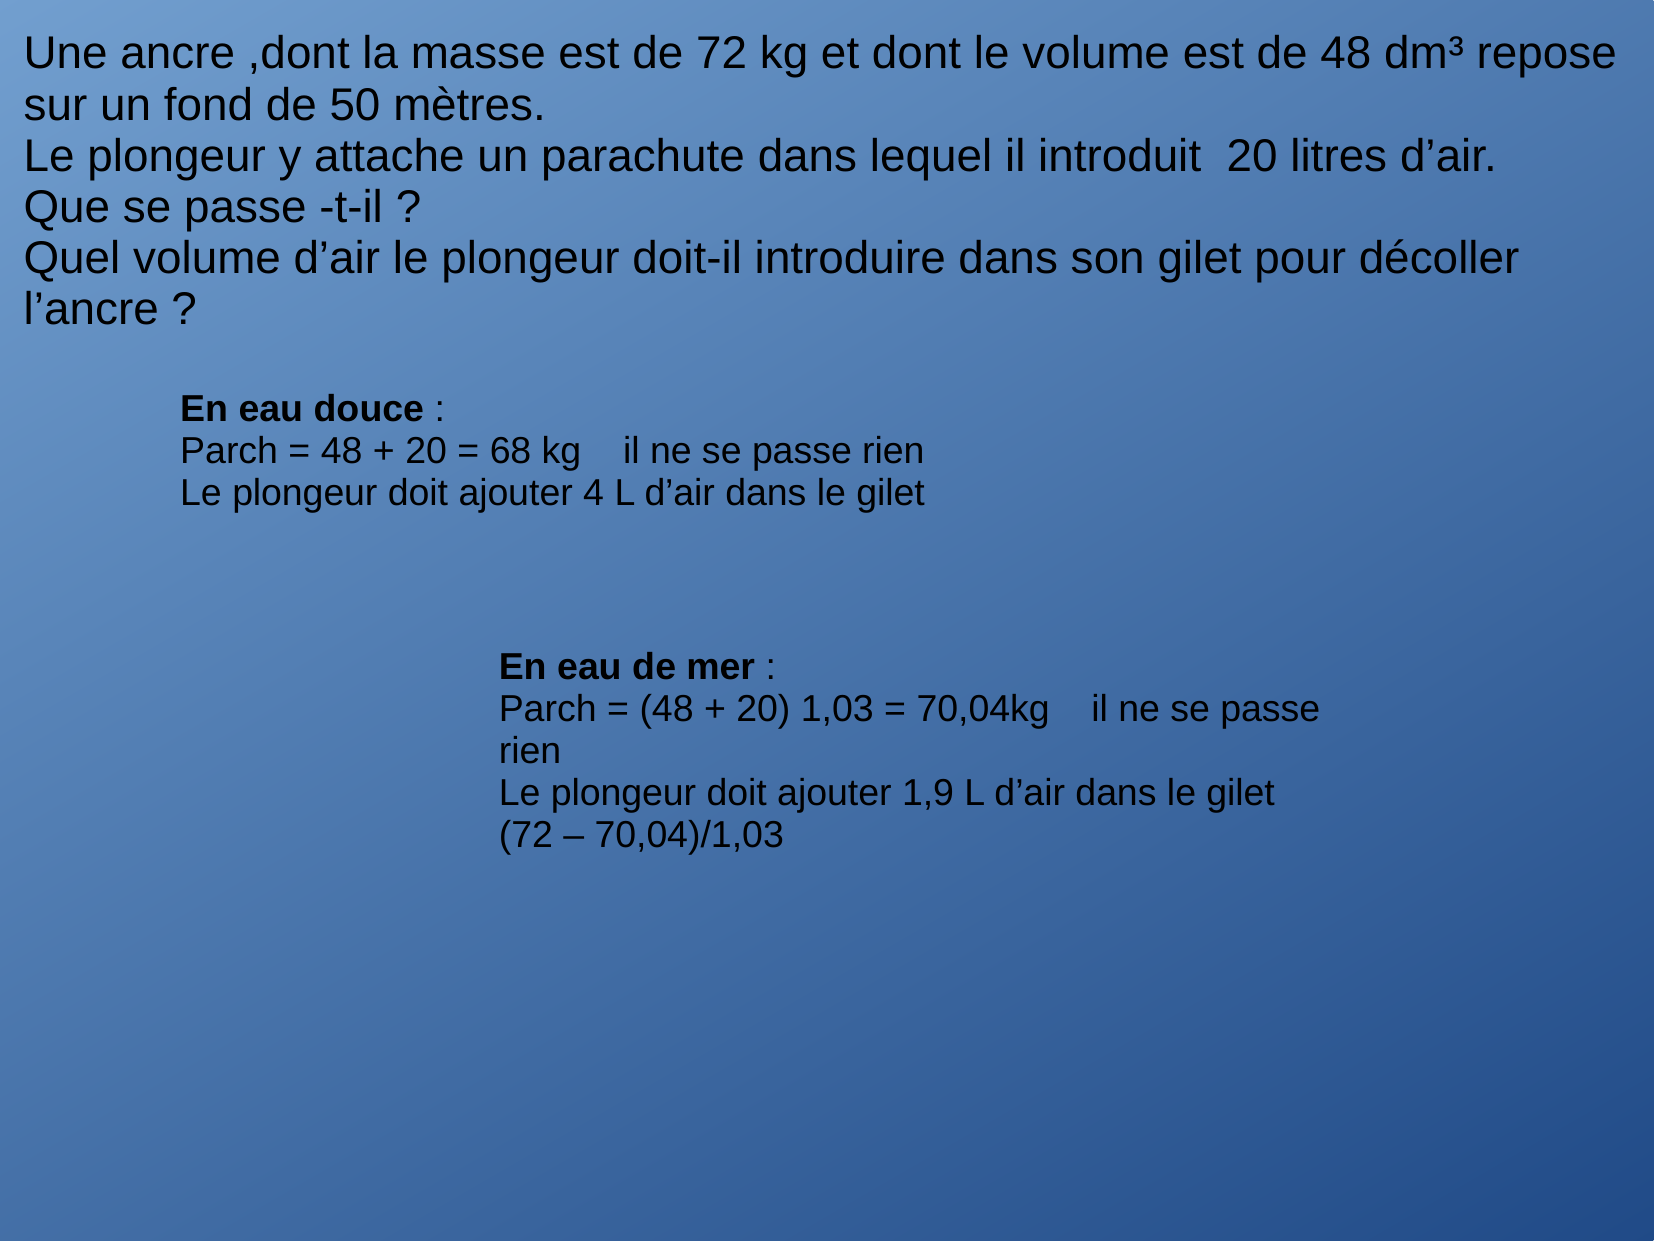

# Une ancre ,dont la masse est de 72 kg et dont le volume est de 48 dm³ repose sur un fond de 50 mètres. Le plongeur y attache un parachute dans lequel il introduit 20 litres d’air. Que se passe -t-il ? Quel volume d’air le plongeur doit-il introduire dans son gilet pour décoller l’ancre ?
En eau douce :
Parch = 48 + 20 = 68 kg il ne se passe rien
Le plongeur doit ajouter 4 L d’air dans le gilet
En eau de mer :
Parch = (48 + 20) 1,03 = 70,04kg il ne se passe rien
Le plongeur doit ajouter 1,9 L d’air dans le gilet
(72 – 70,04)/1,03